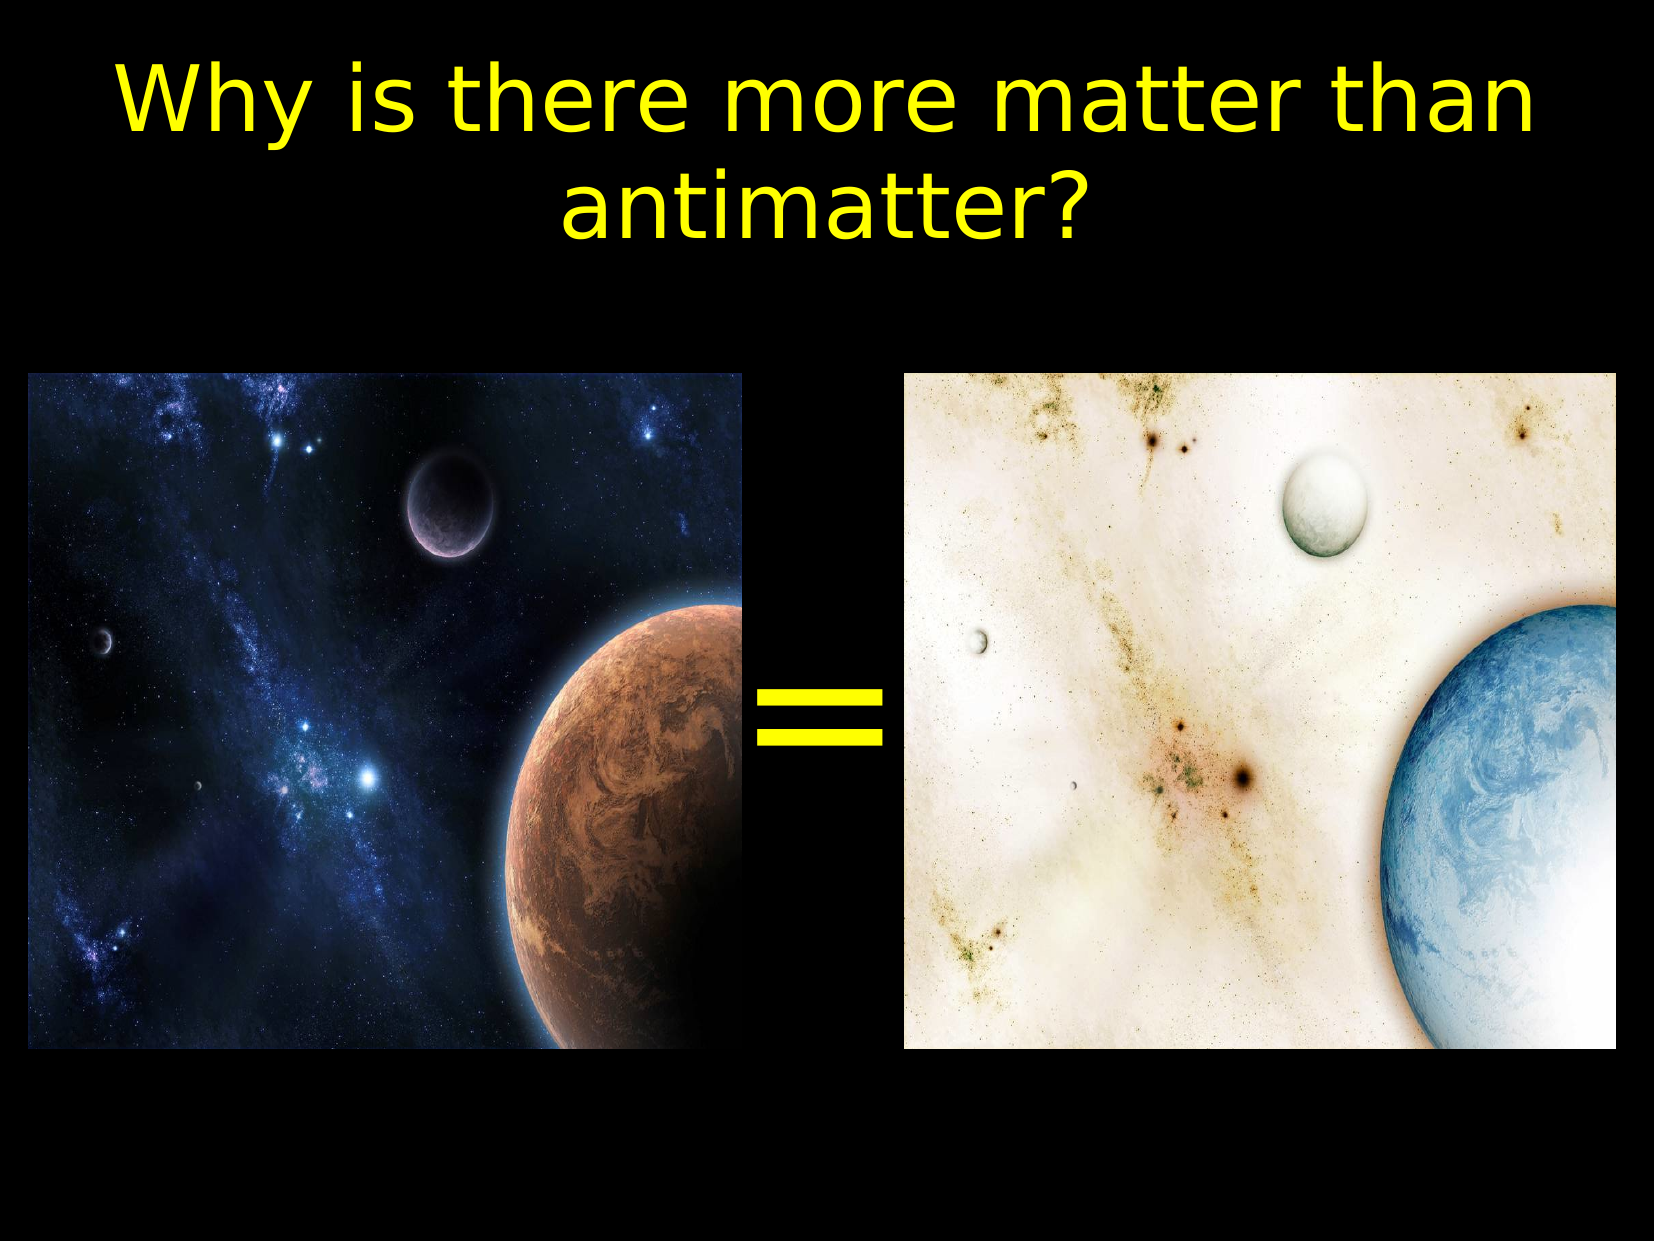

# Why is there more matter than antimatter?
=